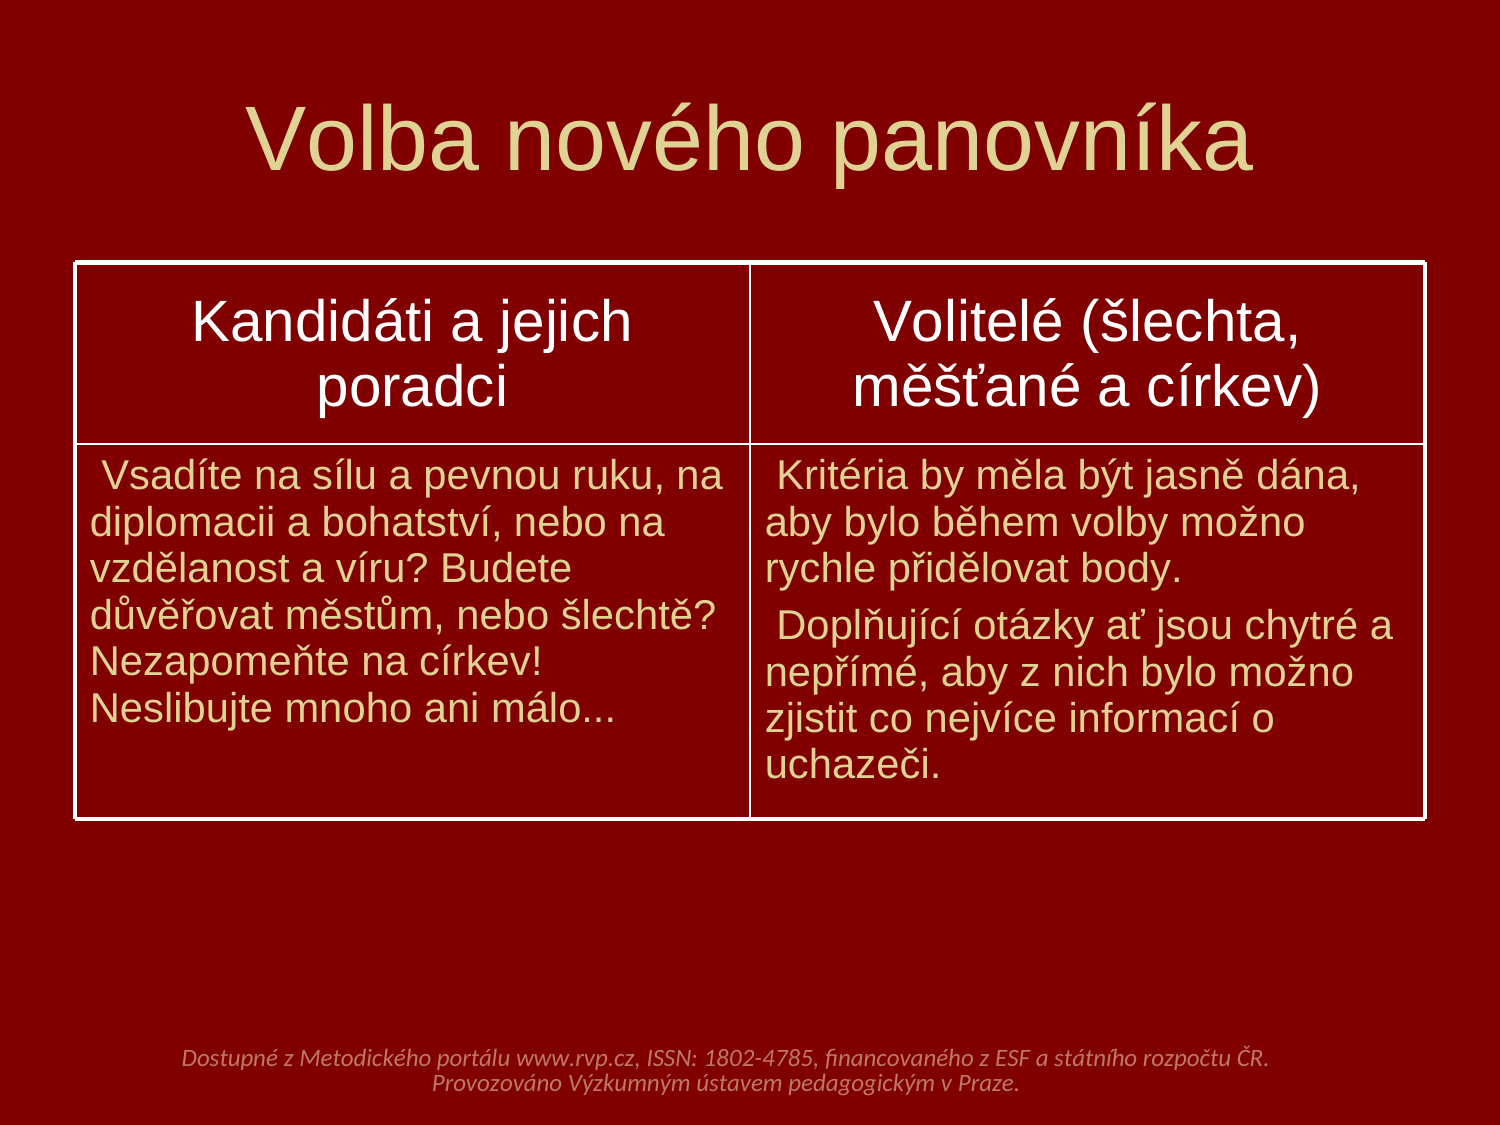

# Volba nového panovníka
Kandidáti a jejich poradci
Volitelé (šlechta, měšťané a církev)
 Vsadíte na sílu a pevnou ruku, na diplomacii a bohatství, nebo na vzdělanost a víru? Budete důvěřovat městům, nebo šlechtě? Nezapomeňte na církev! Neslibujte mnoho ani málo...
 Kritéria by měla být jasně dána, aby bylo během volby možno rychle přidělovat body.
 Doplňující otázky ať jsou chytré a nepřímé, aby z nich bylo možno zjistit co nejvíce informací o uchazeči.
Dostupné z Metodického portálu www.rvp.cz, ISSN: 1802-4785, financovaného z ESF a státního rozpočtu ČR. Provozováno Výzkumným ústavem pedagogickým v Praze.